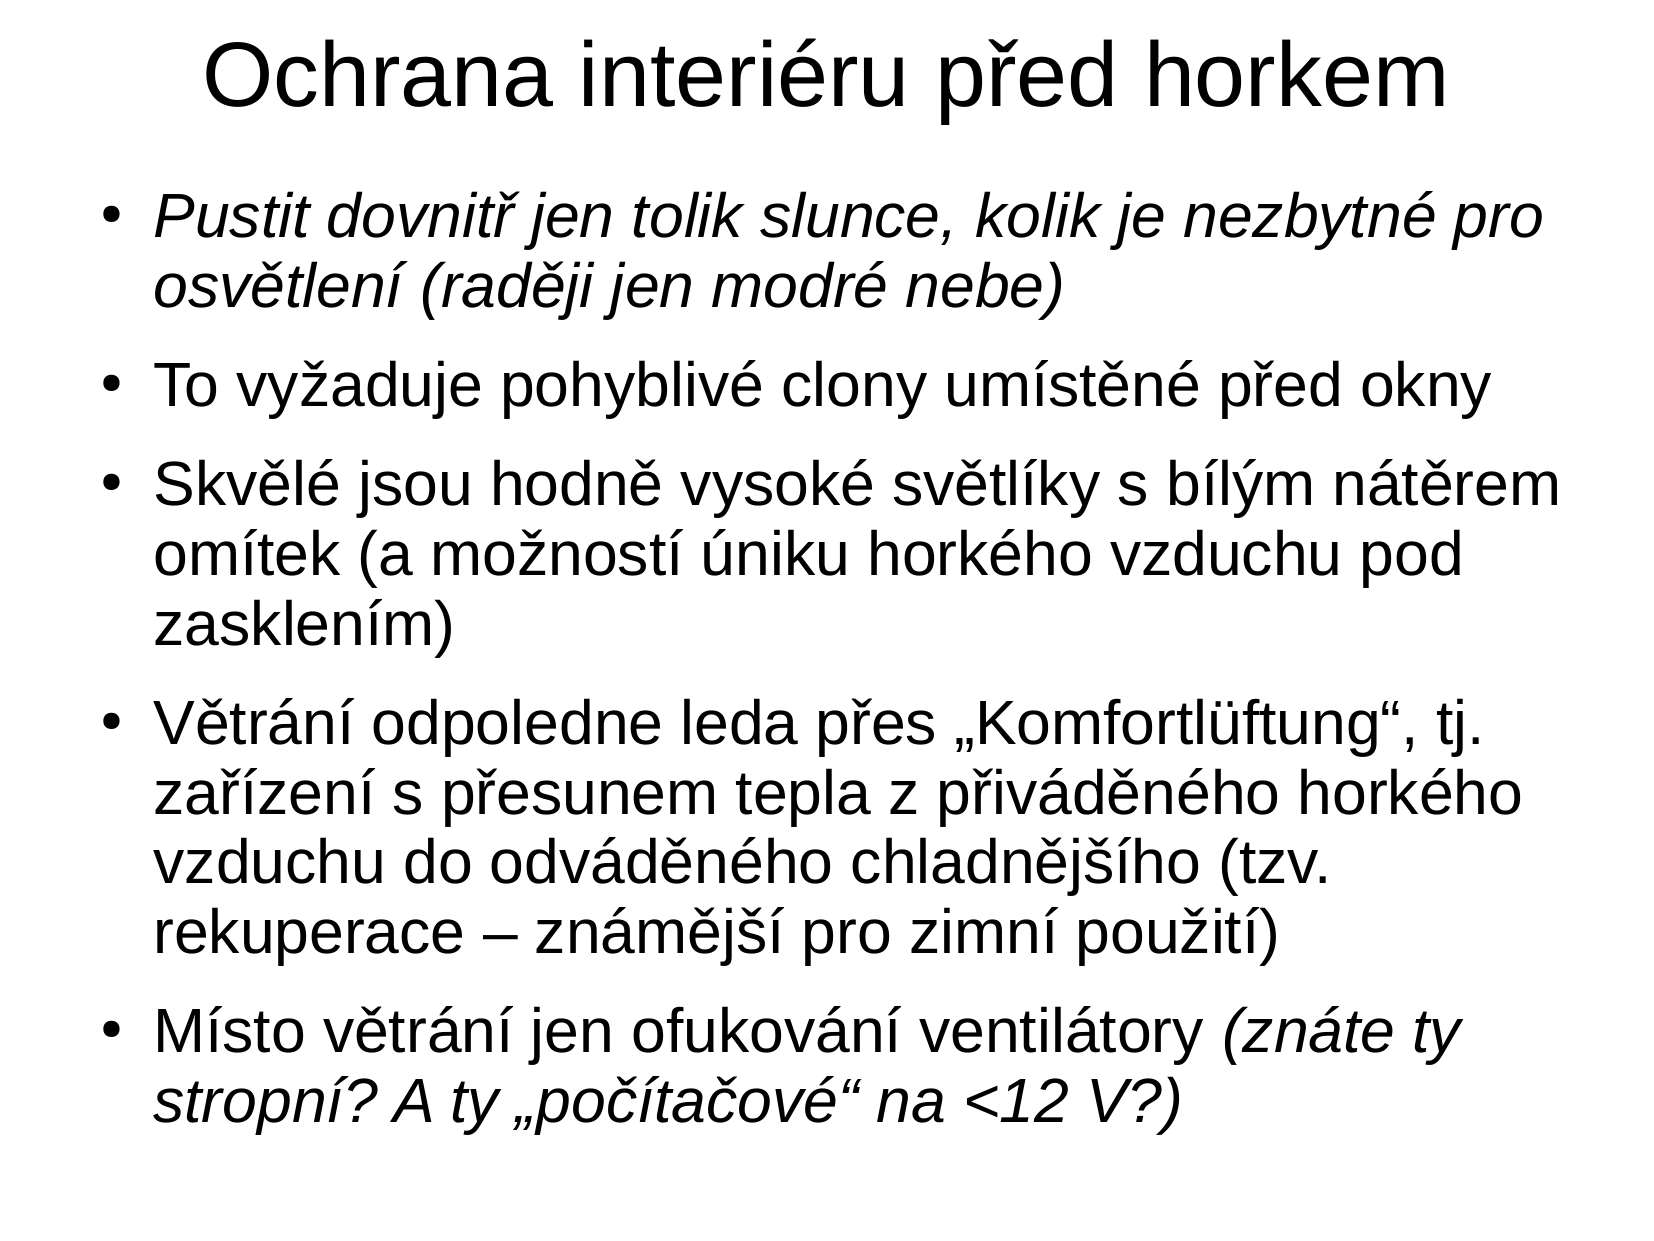

# Ochrana interiéru před horkem
Pustit dovnitř jen tolik slunce, kolik je nezbytné pro osvětlení (raději jen modré nebe)
To vyžaduje pohyblivé clony umístěné před okny
Skvělé jsou hodně vysoké světlíky s bílým nátěrem omítek (a možností úniku horkého vzduchu pod zasklením)
Větrání odpoledne leda přes „Komfortlüftung“, tj. zařízení s přesunem tepla z přiváděného horkého vzduchu do odváděného chladnějšího (tzv. rekuperace – známější pro zimní použití)
Místo větrání jen ofukování ventilátory (znáte ty stropní? A ty „počítačové“ na <12 V?)